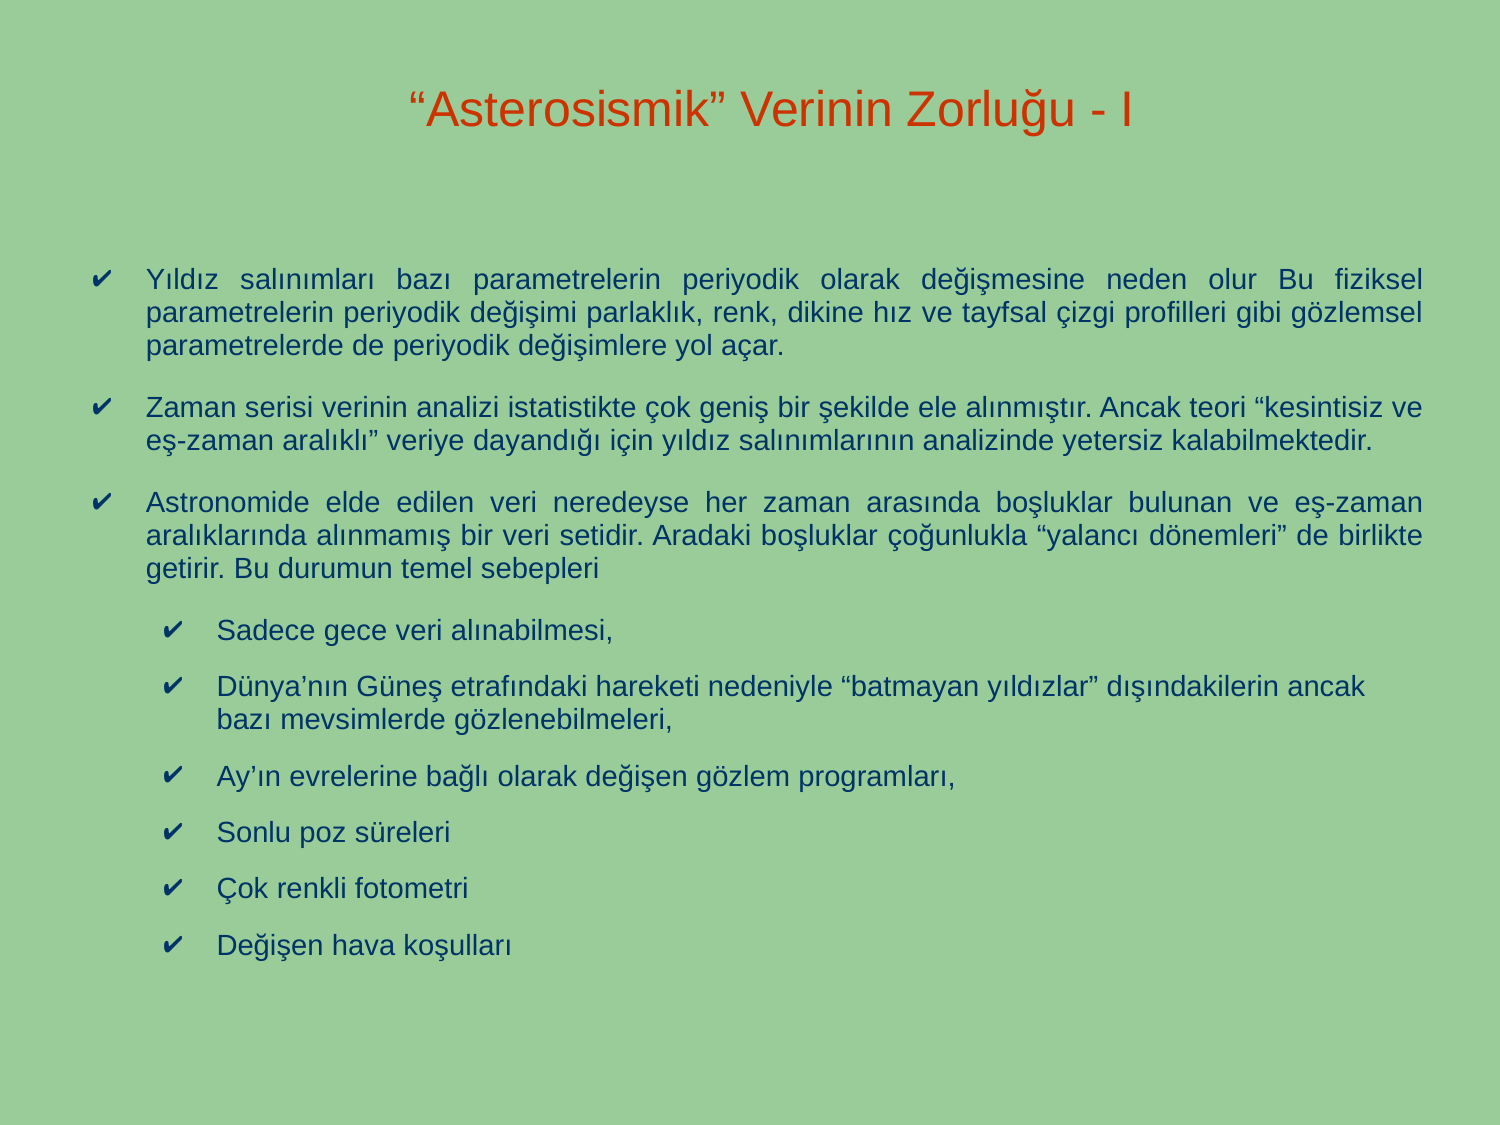

# “Asterosismik” Verinin Zorluğu - I
Yıldız salınımları bazı parametrelerin periyodik olarak değişmesine neden olur Bu fiziksel parametrelerin periyodik değişimi parlaklık, renk, dikine hız ve tayfsal çizgi profilleri gibi gözlemsel parametrelerde de periyodik değişimlere yol açar.
Zaman serisi verinin analizi istatistikte çok geniş bir şekilde ele alınmıştır. Ancak teori “kesintisiz ve eş-zaman aralıklı” veriye dayandığı için yıldız salınımlarının analizinde yetersiz kalabilmektedir.
Astronomide elde edilen veri neredeyse her zaman arasında boşluklar bulunan ve eş-zaman aralıklarında alınmamış bir veri setidir. Aradaki boşluklar çoğunlukla “yalancı dönemleri” de birlikte getirir. Bu durumun temel sebepleri
Sadece gece veri alınabilmesi,
Dünya’nın Güneş etrafındaki hareketi nedeniyle “batmayan yıldızlar” dışındakilerin ancak bazı mevsimlerde gözlenebilmeleri,
Ay’ın evrelerine bağlı olarak değişen gözlem programları,
Sonlu poz süreleri
Çok renkli fotometri
Değişen hava koşulları